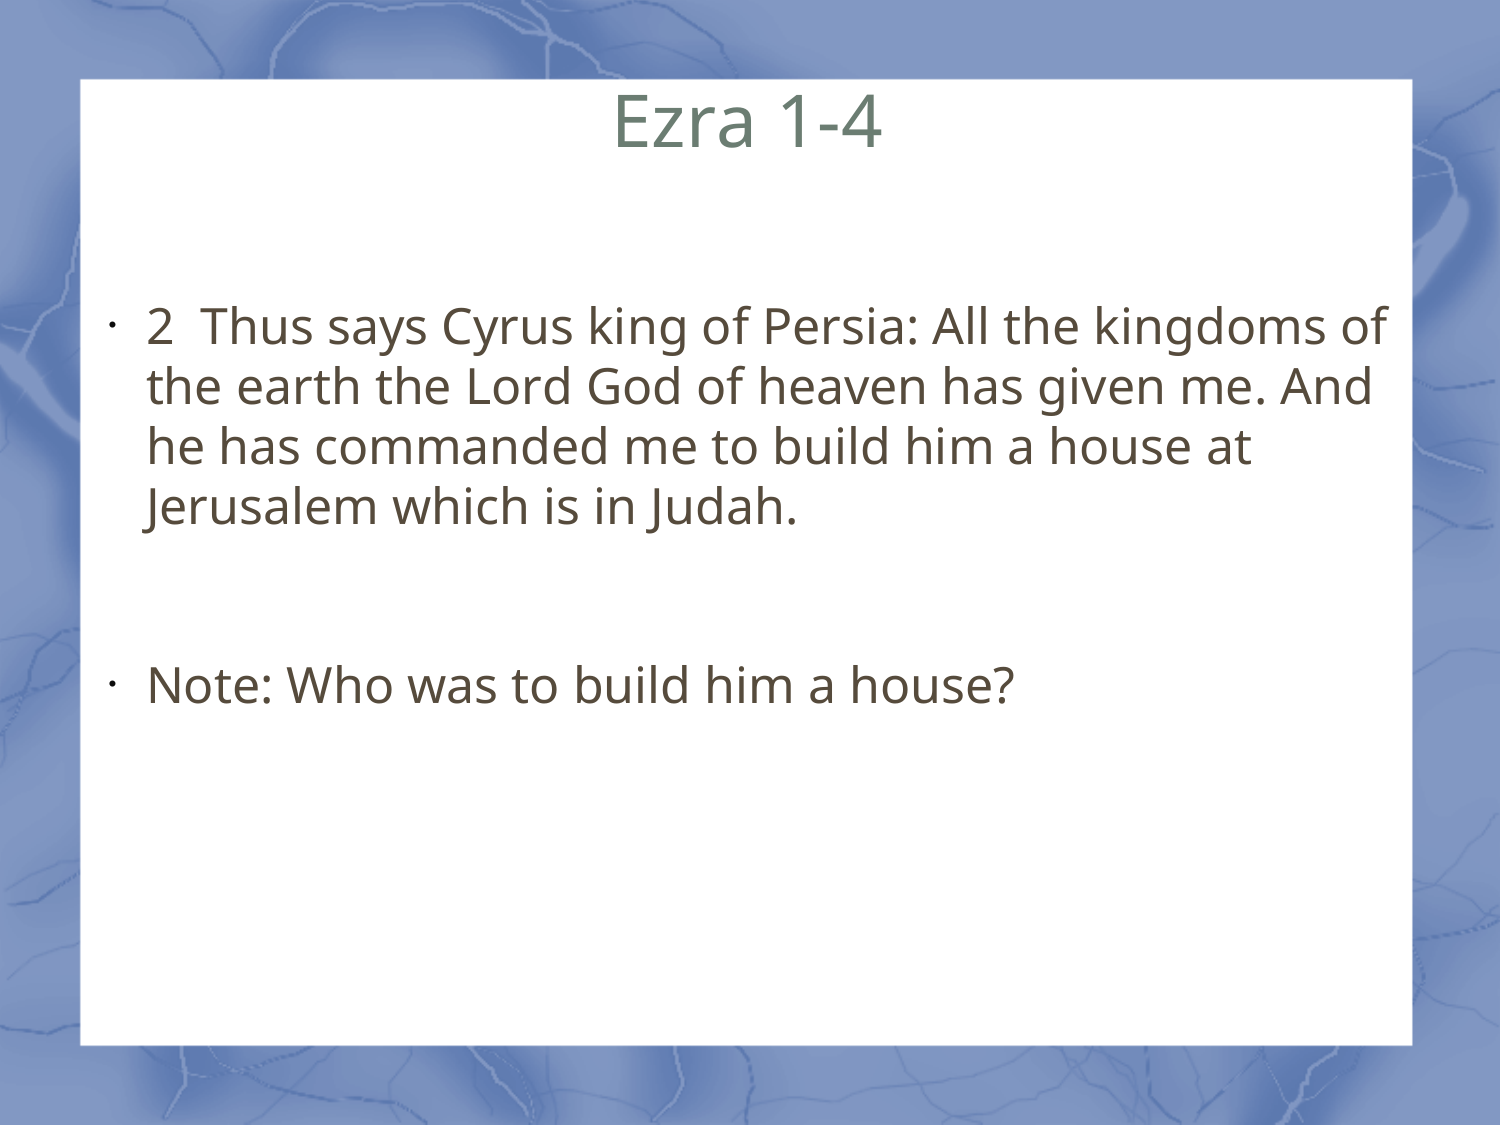

# Ezra 1-4
2 Thus says Cyrus king of Persia: All the kingdoms of the earth the Lord God of heaven has given me. And he has commanded me to build him a house at Jerusalem which is in Judah.
Note: Who was to build him a house?